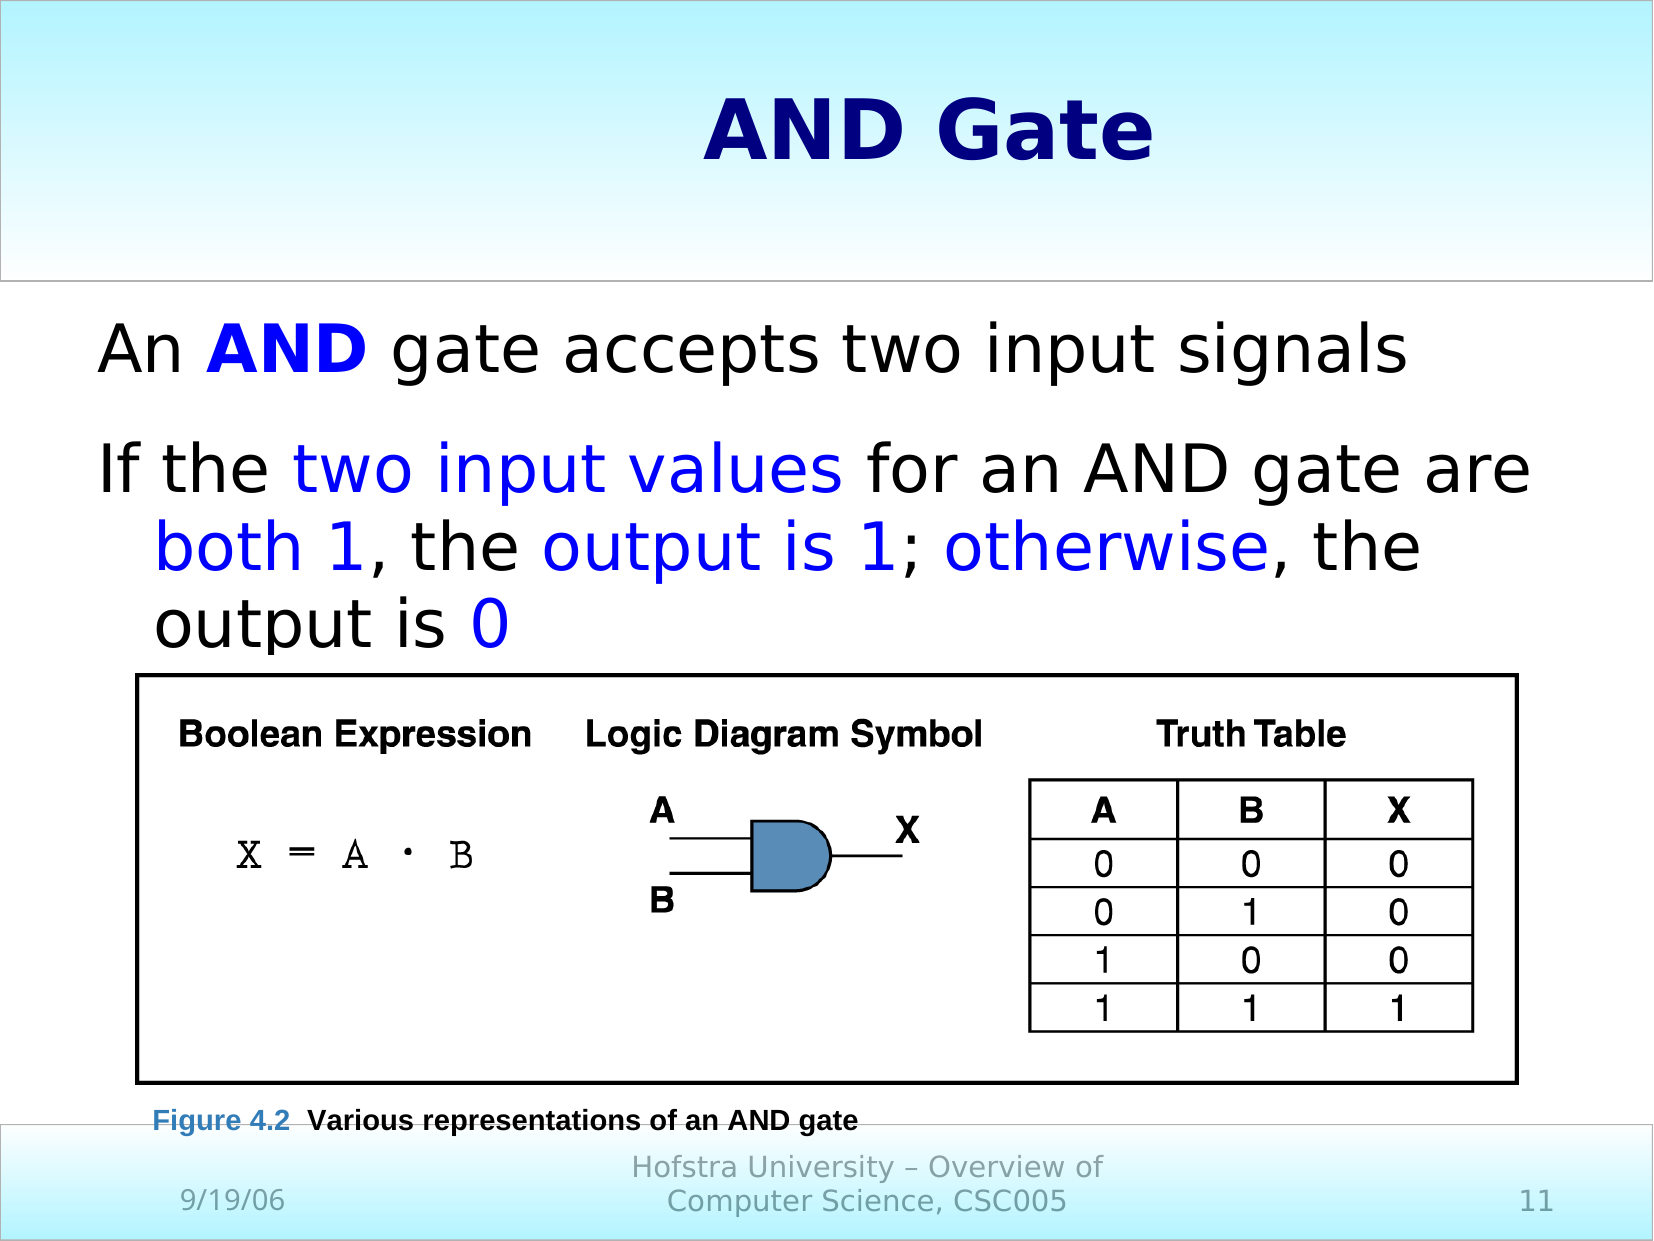

# AND Gate
An AND gate accepts two input signals
If the two input values for an AND gate are both 1, the output is 1; otherwise, the output is 0
Figure 4.2 Various representations of an AND gate
09/27/06
11